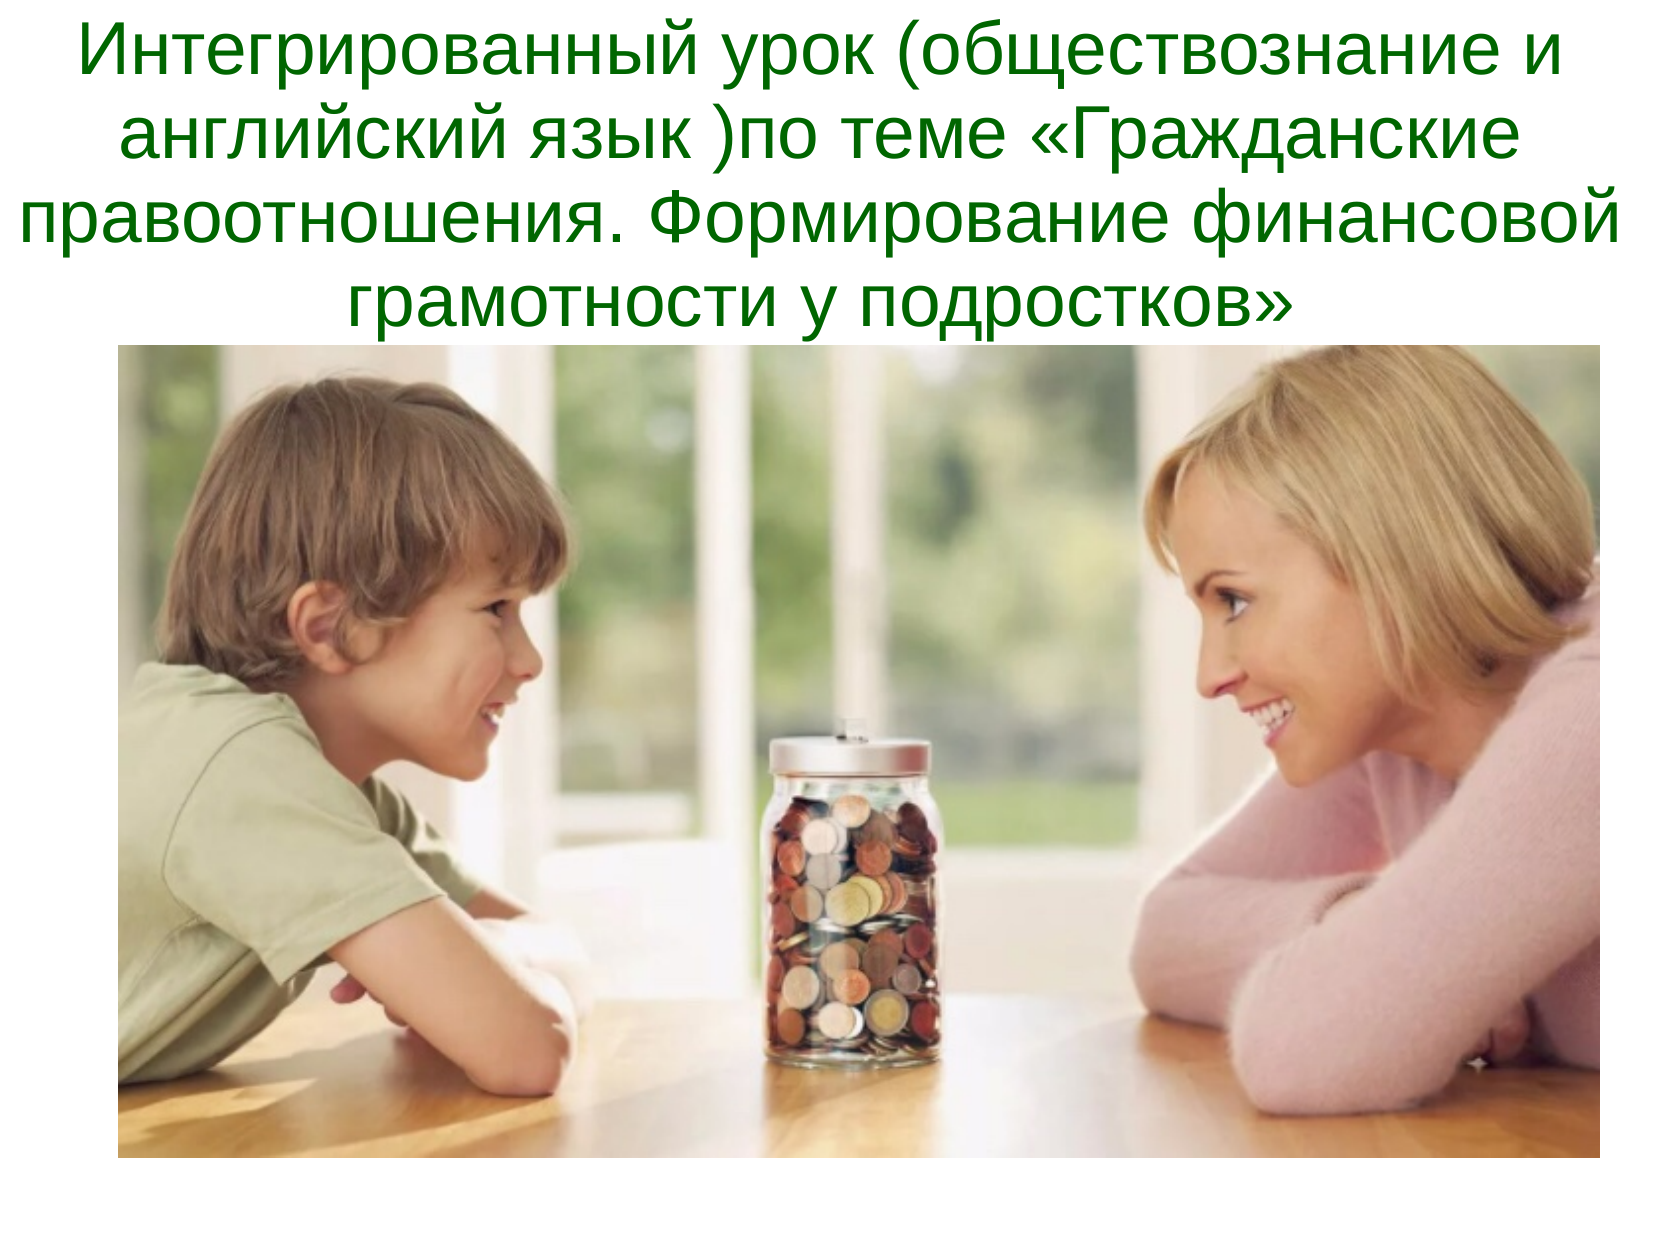

# Интегрированный урок (обществознание и английский язык )по теме «Гражданские правоотношения. Формирование финансовой грамотности у подростков»